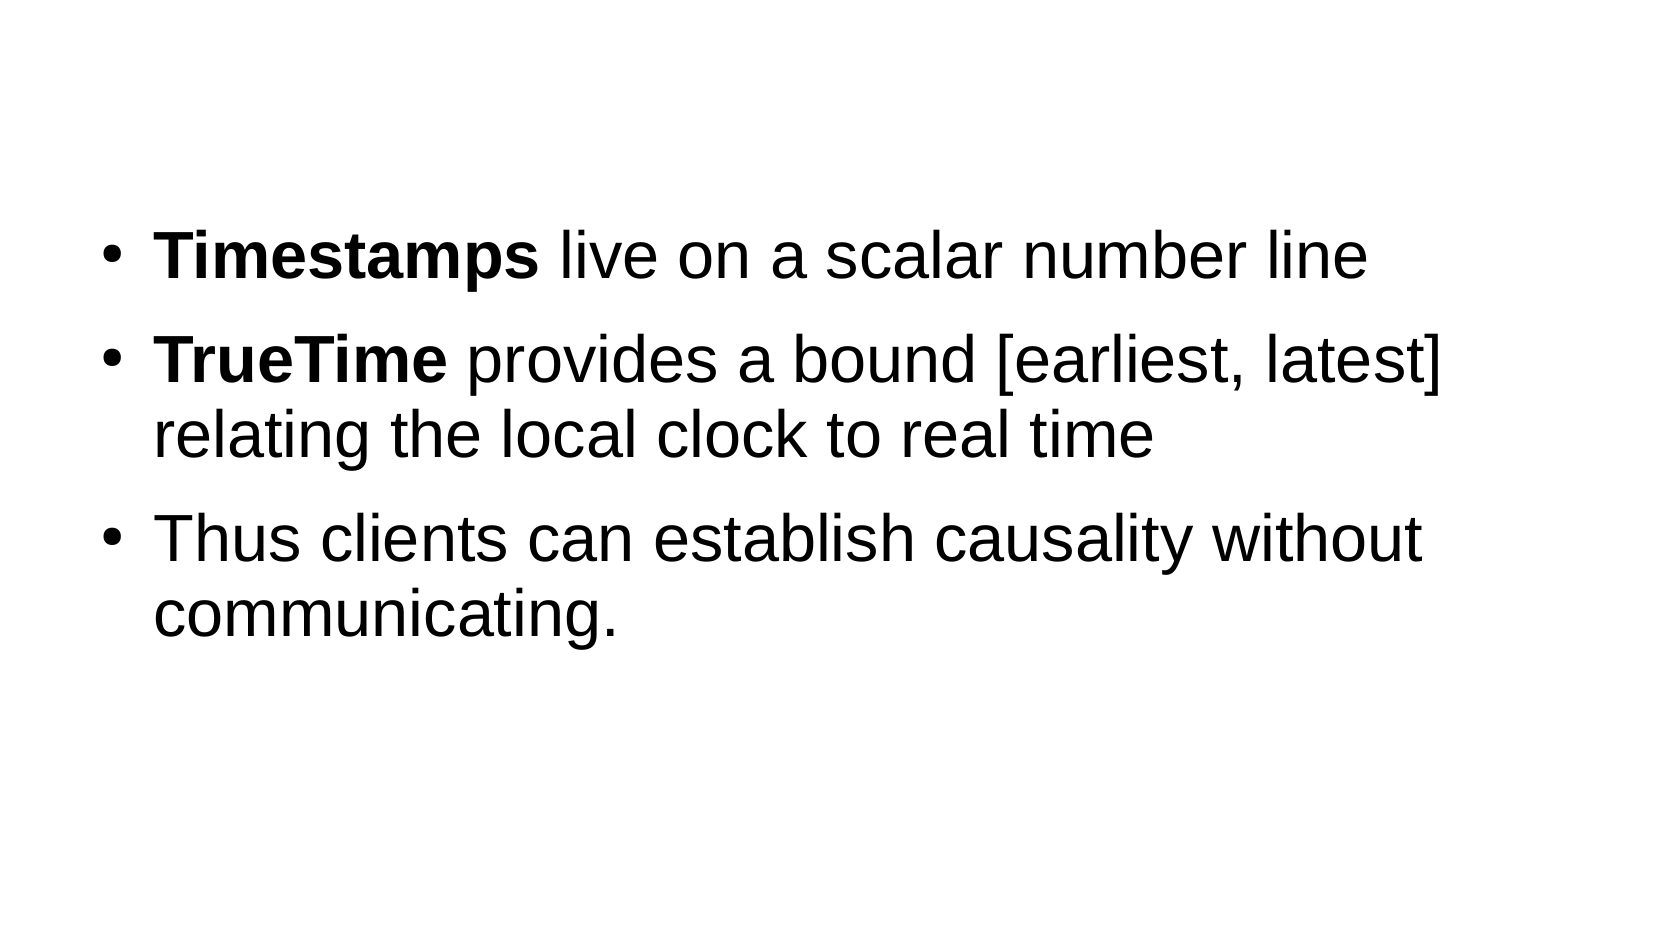

#
Timestamps live on a scalar number line
TrueTime provides a bound [earliest, latest]
relating the local clock to real time
Thus clients can establish causality without communicating.